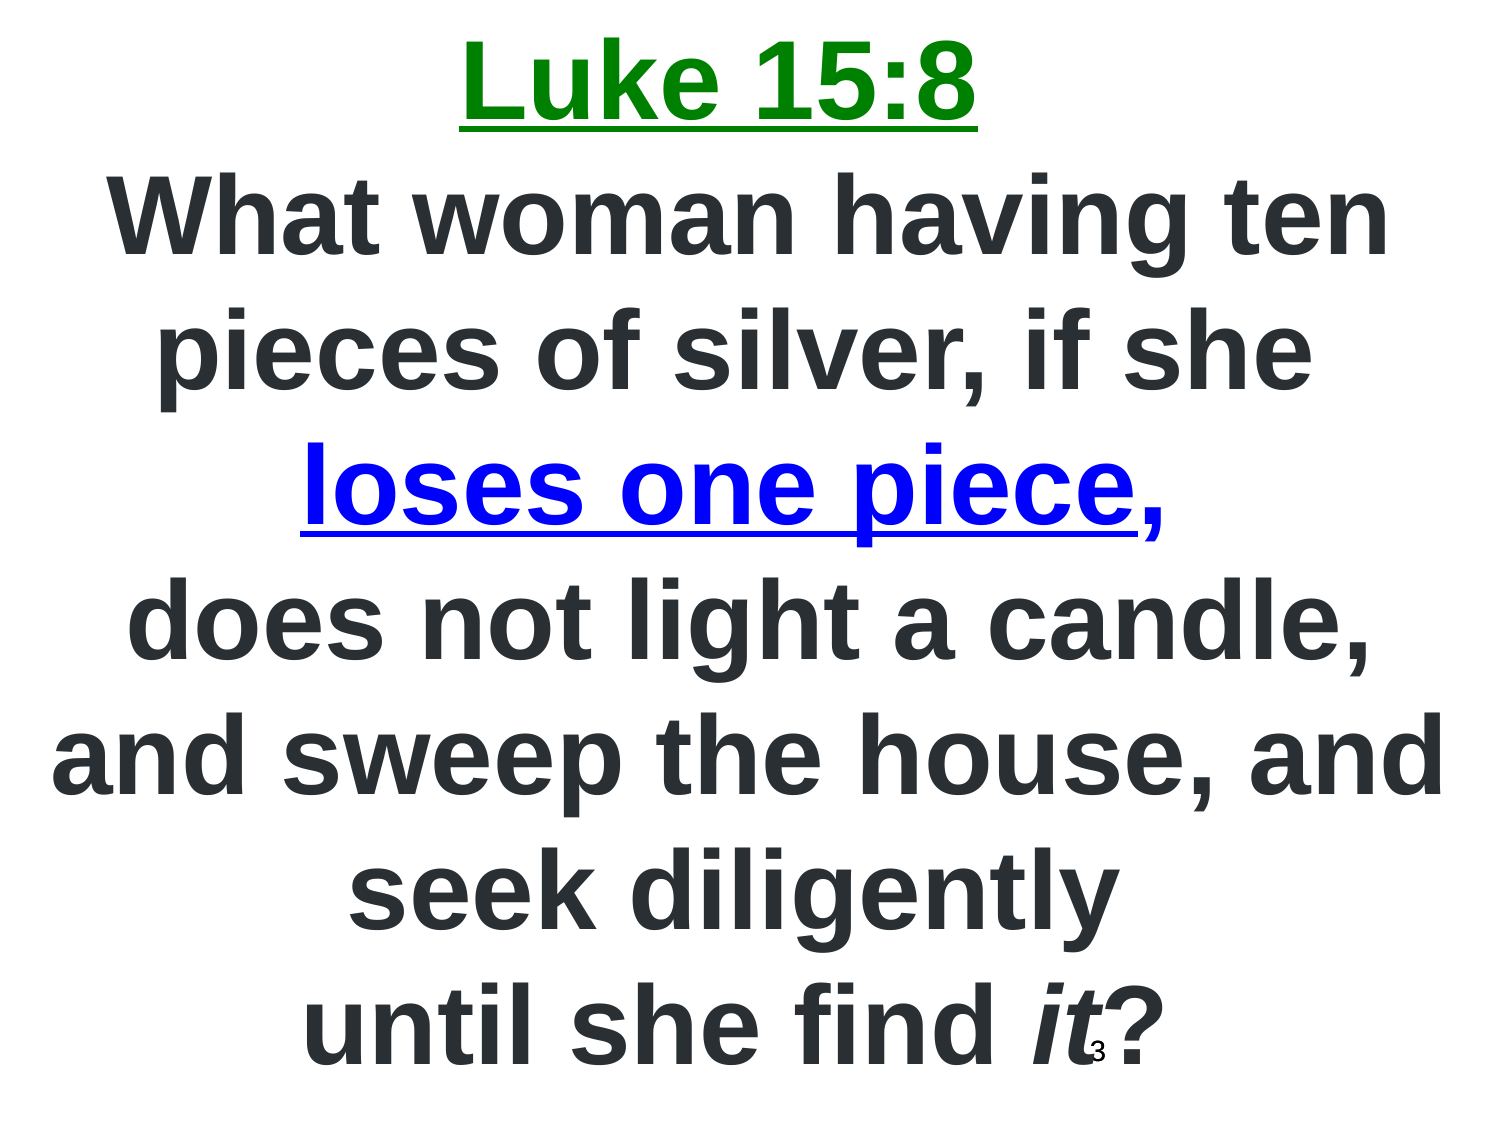

Luke 15:8
What woman having ten pieces of silver, if she
loses one piece,
does not light a candle, and sweep the house, and seek diligently
until she find it?
3